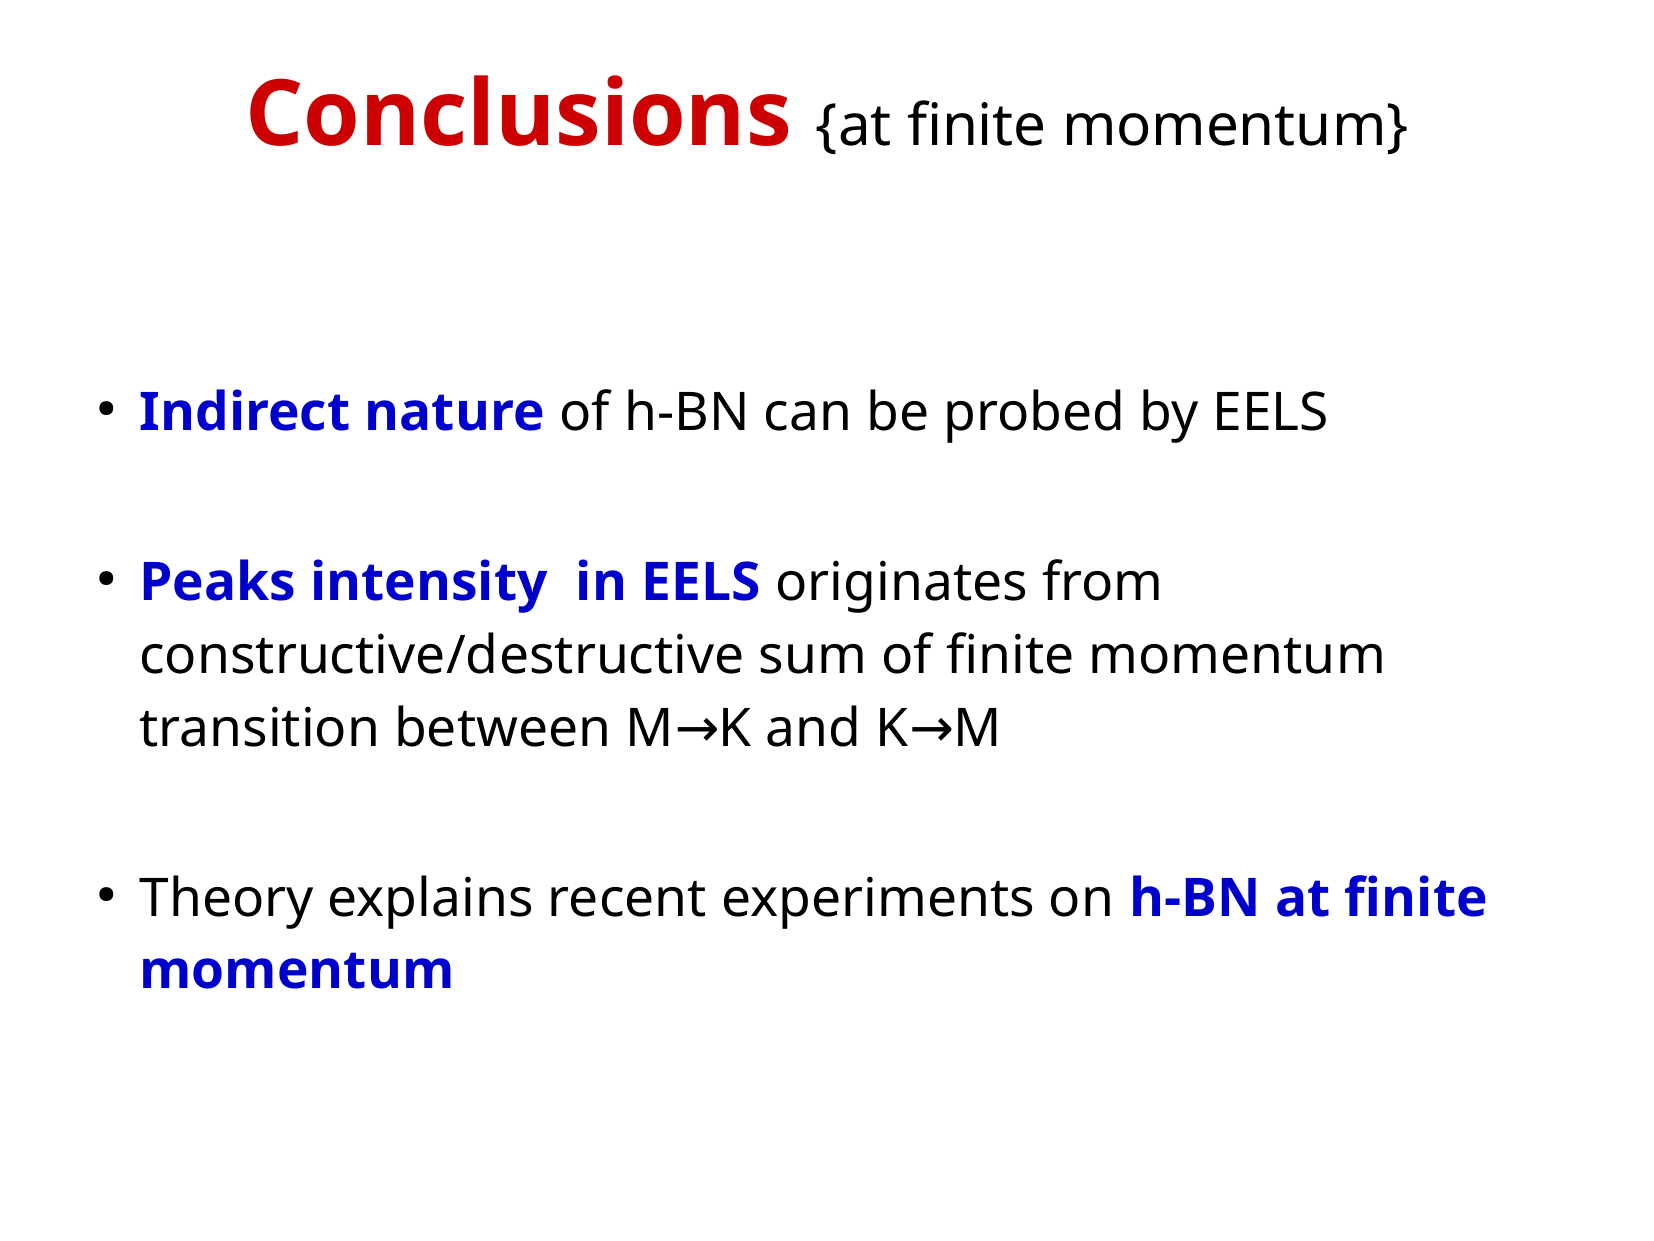

Conclusions {at finite momentum}
# Indirect nature of h-BN can be probed by EELS
Peaks intensity in EELS originates from constructive/destructive sum of finite momentum transition between M→K and K→M
Theory explains recent experiments on h-BN at finite momentum